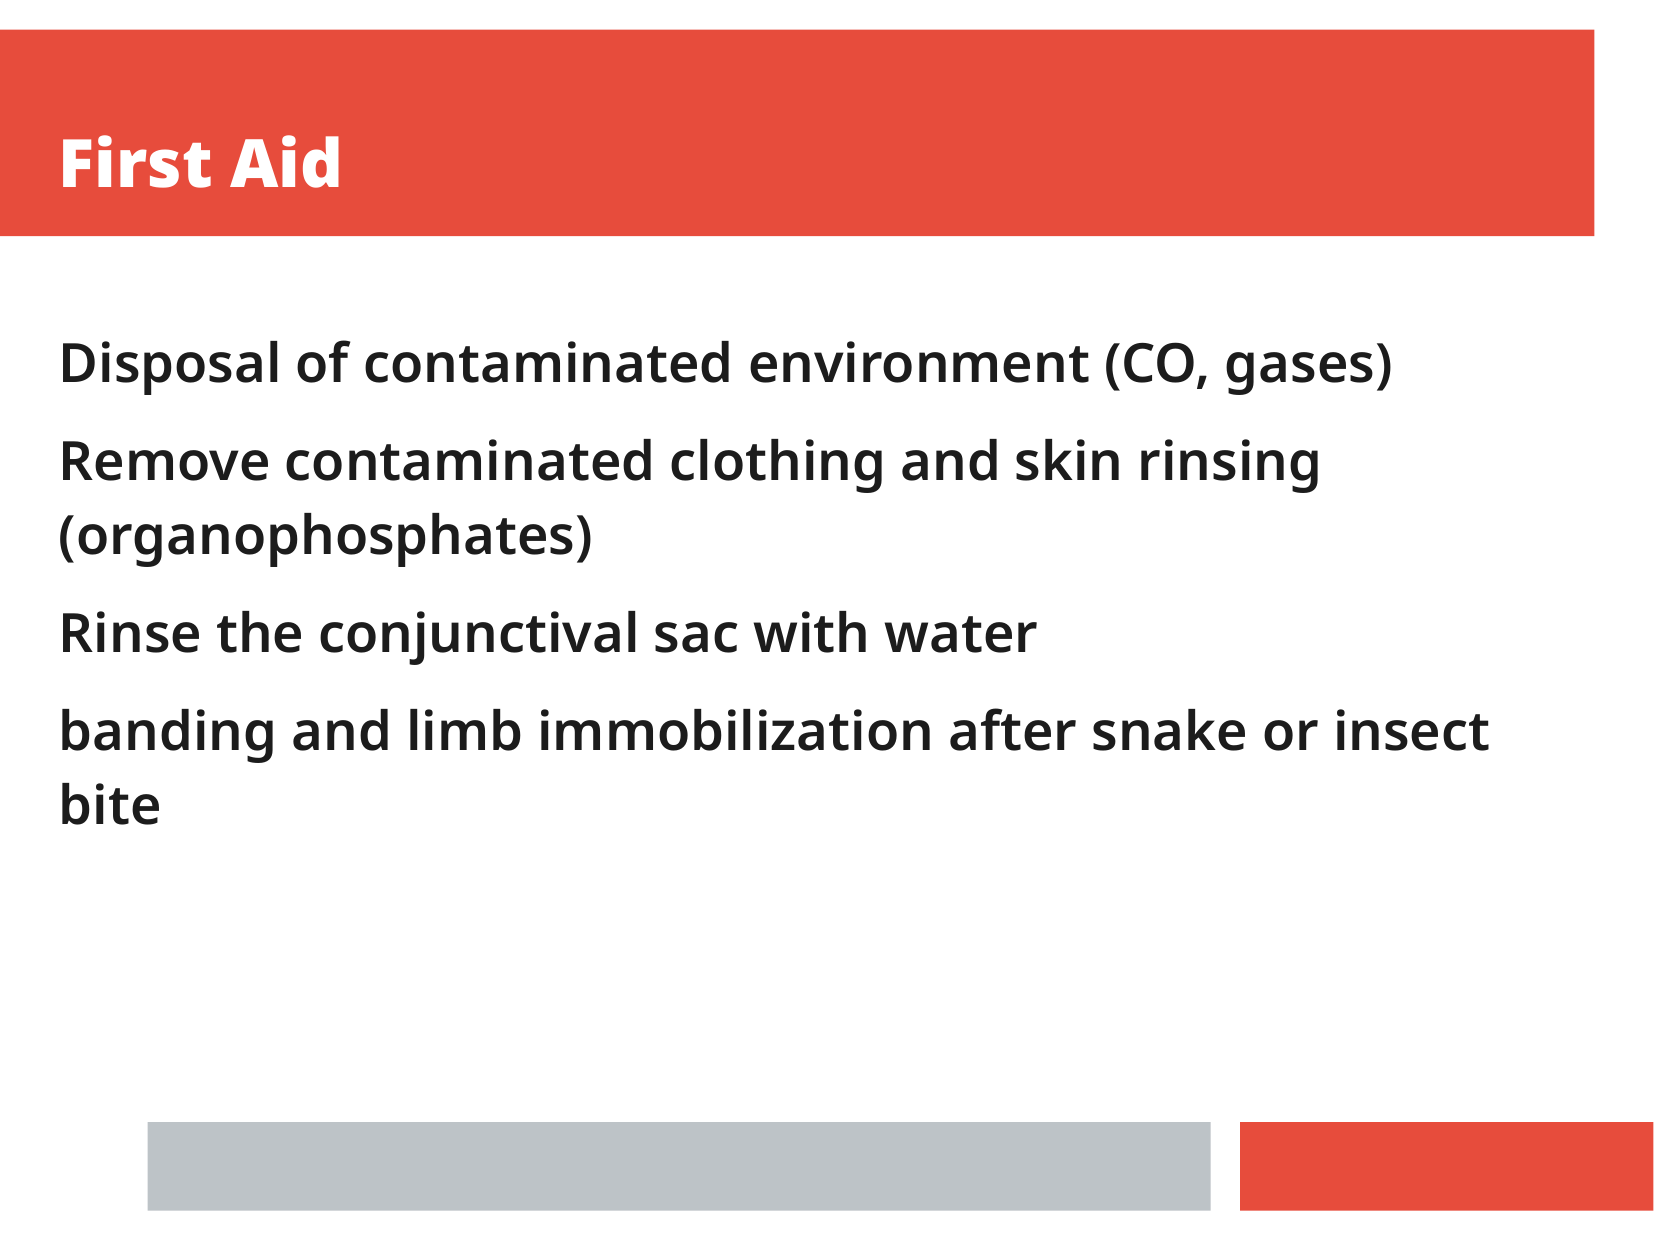

# First Aid
Disposal of contaminated environment (CO, gases)
Remove contaminated clothing and skin rinsing (organophosphates)
Rinse the conjunctival sac with water
banding and limb immobilization after snake or insect bite